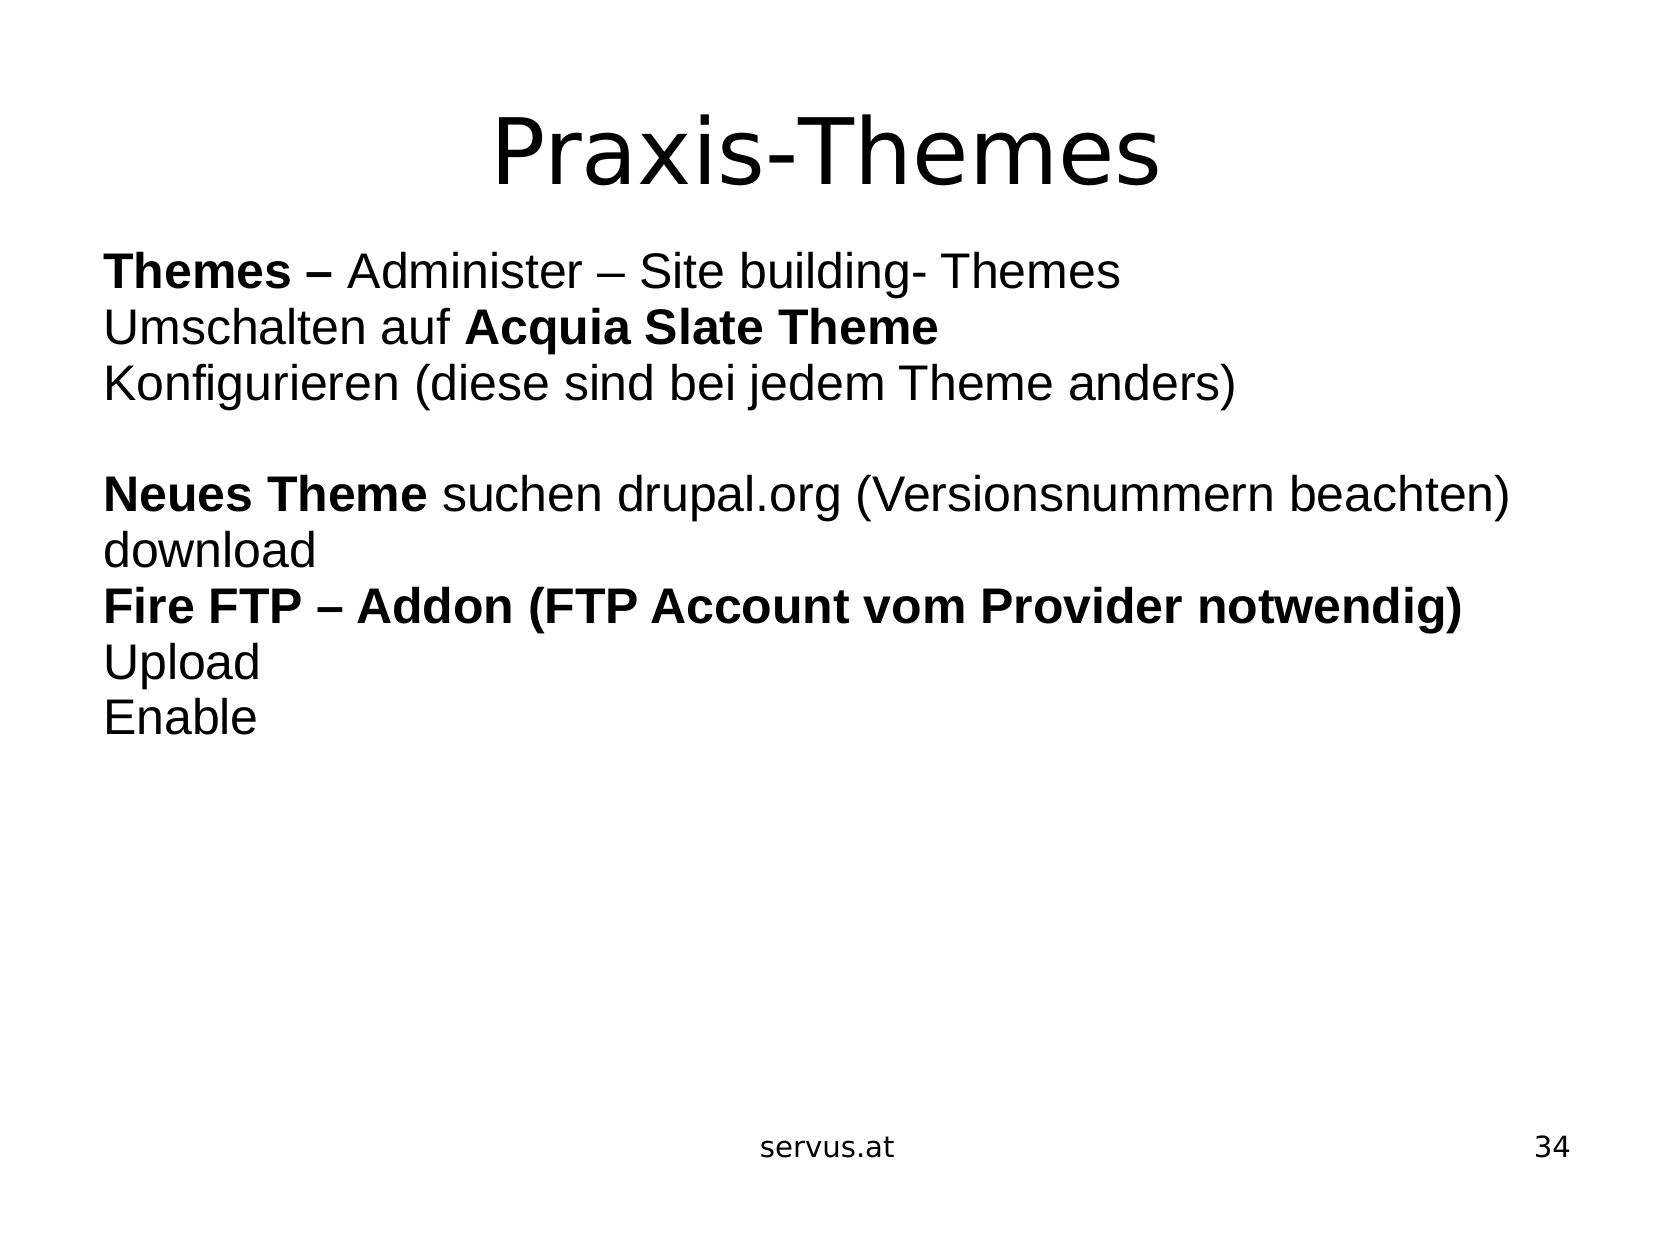

# Praxis-Themes
Themes – Administer – Site building- Themes
Umschalten auf Acquia Slate Theme
Konfigurieren (diese sind bei jedem Theme anders)
Neues Theme suchen drupal.org (Versionsnummern beachten)
download
Fire FTP – Addon (FTP Account vom Provider notwendig)
Upload
Enable
servus.at
34